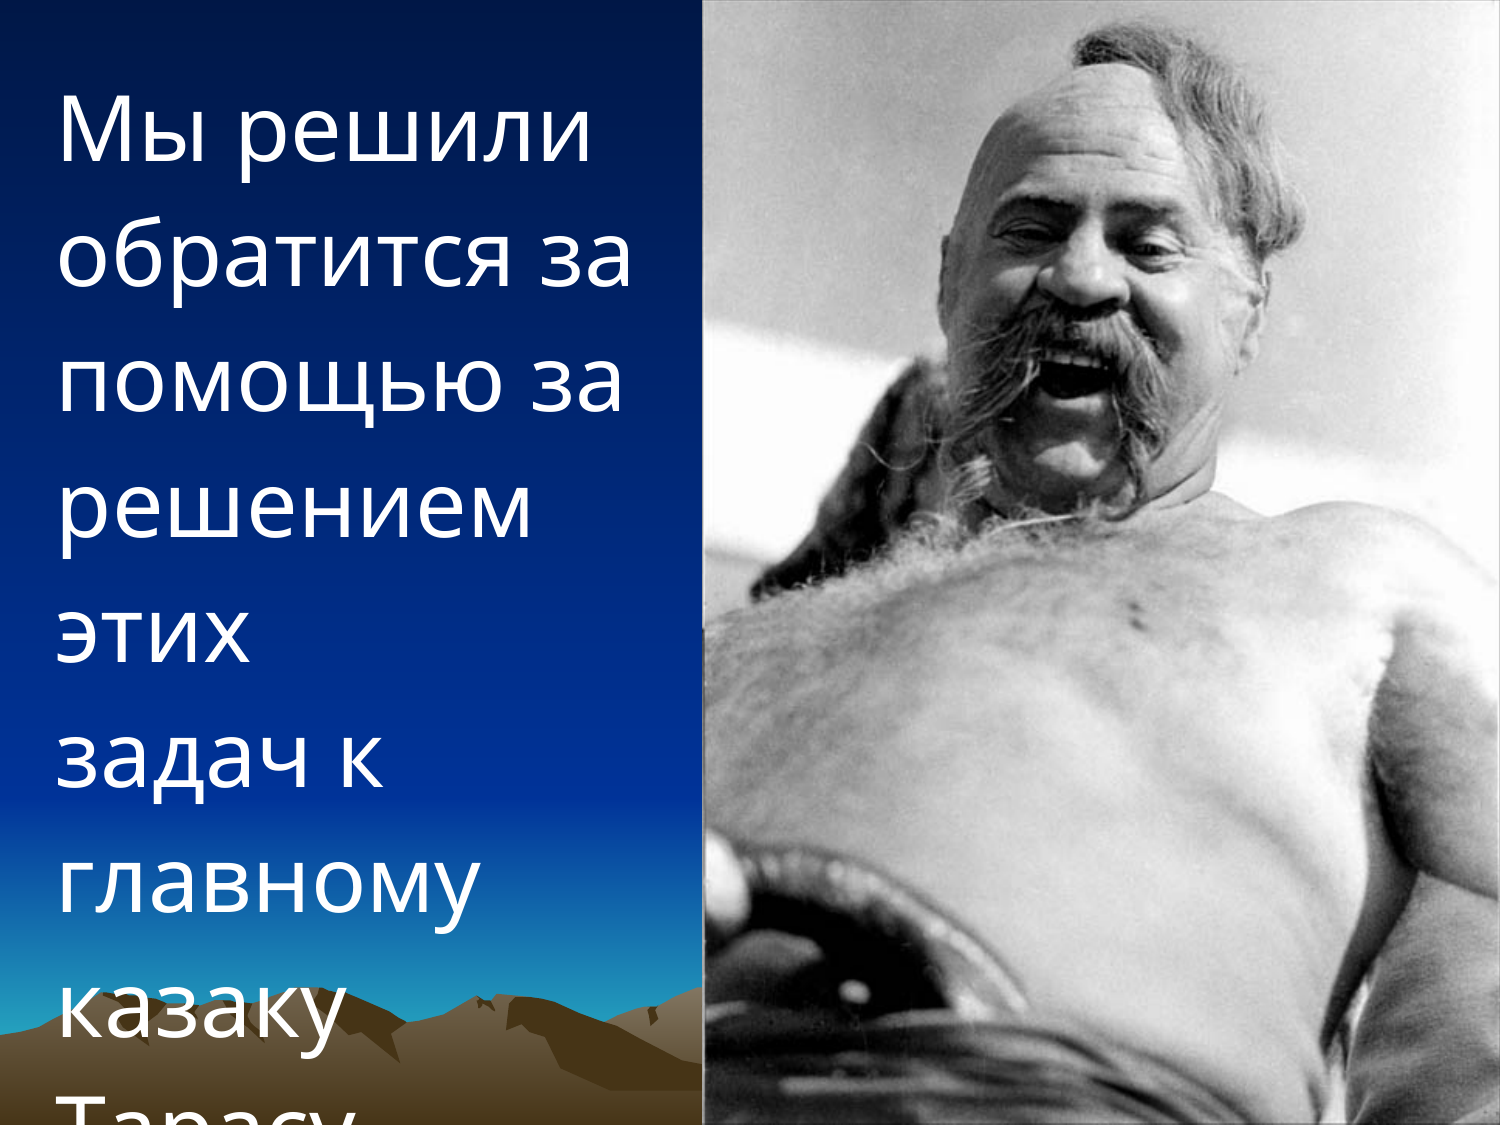

Мы решили
обратится за
помощью за
решением этих
задач к главному
казаку
Тарасу Бульбе.